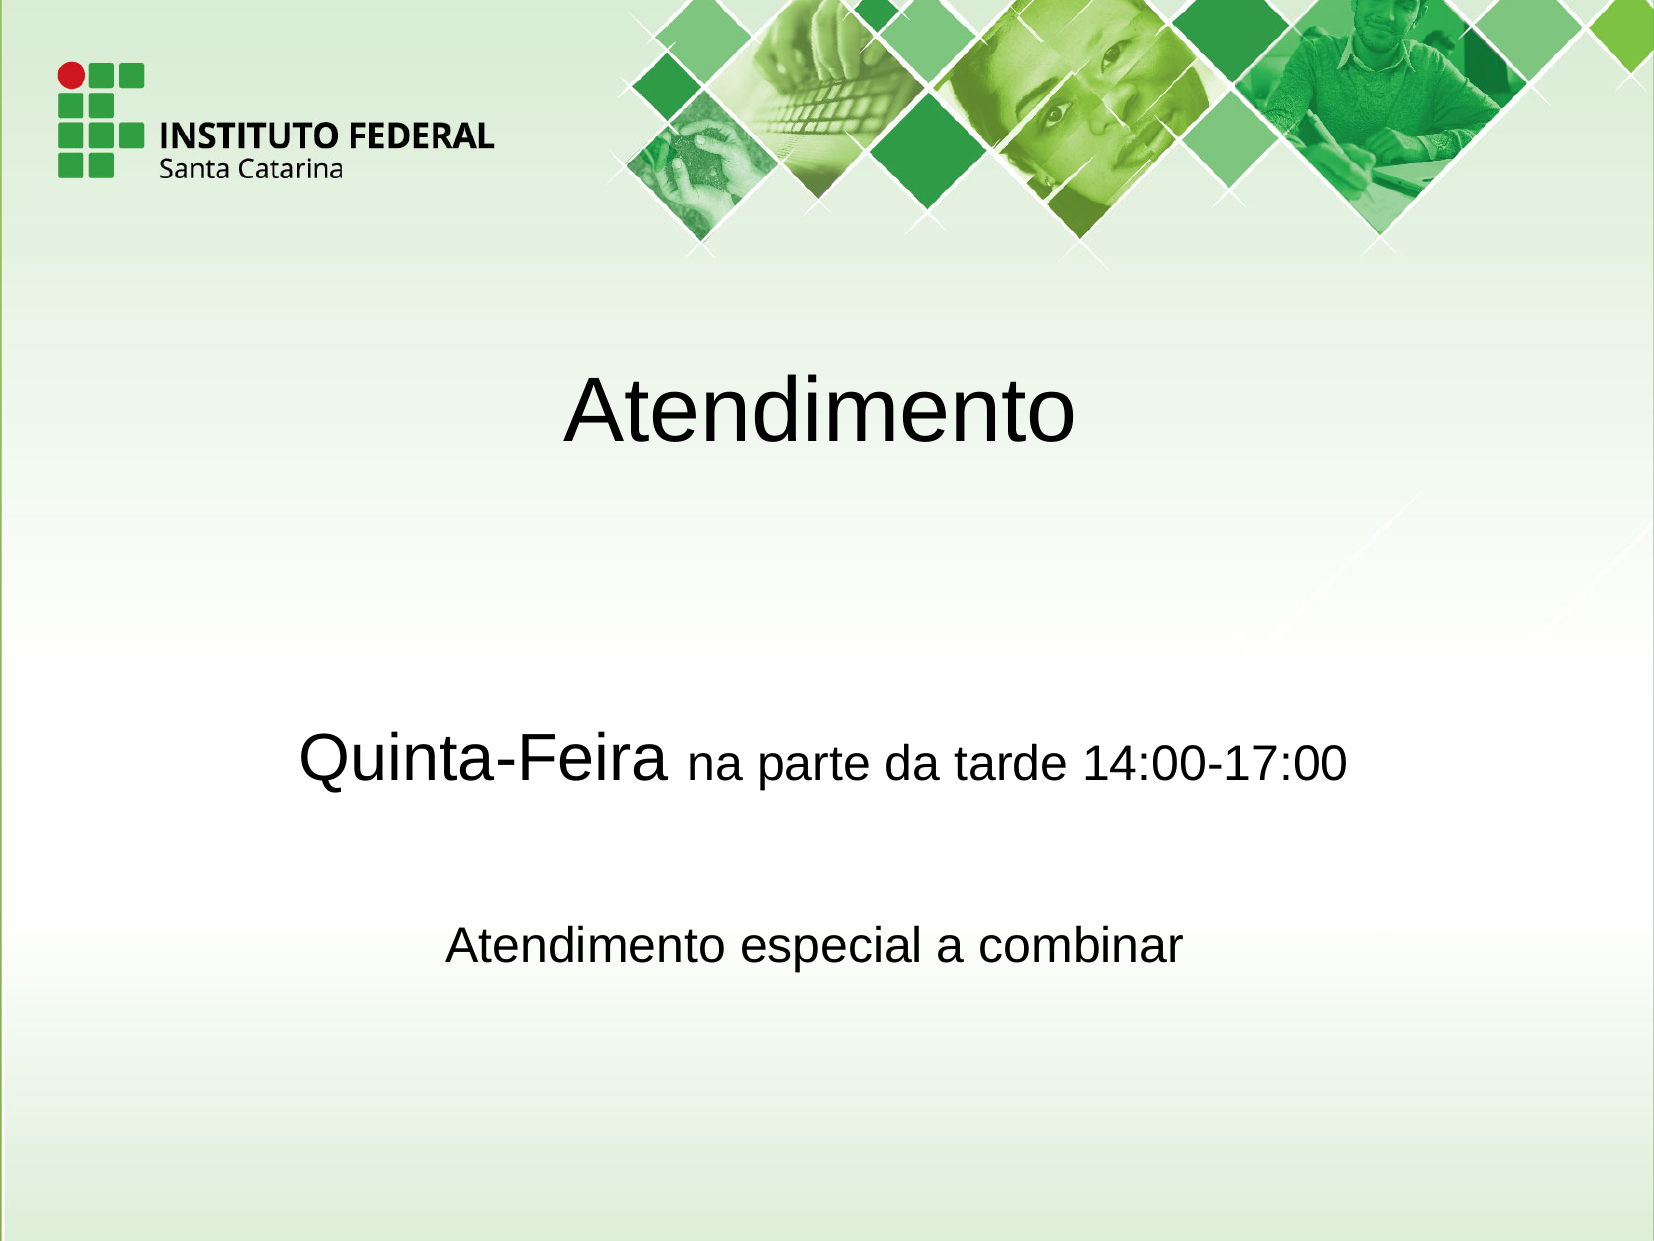

Quinta-Feira na parte da tarde 14:00-17:00
Atendimento especial a combinar
# Atendimento